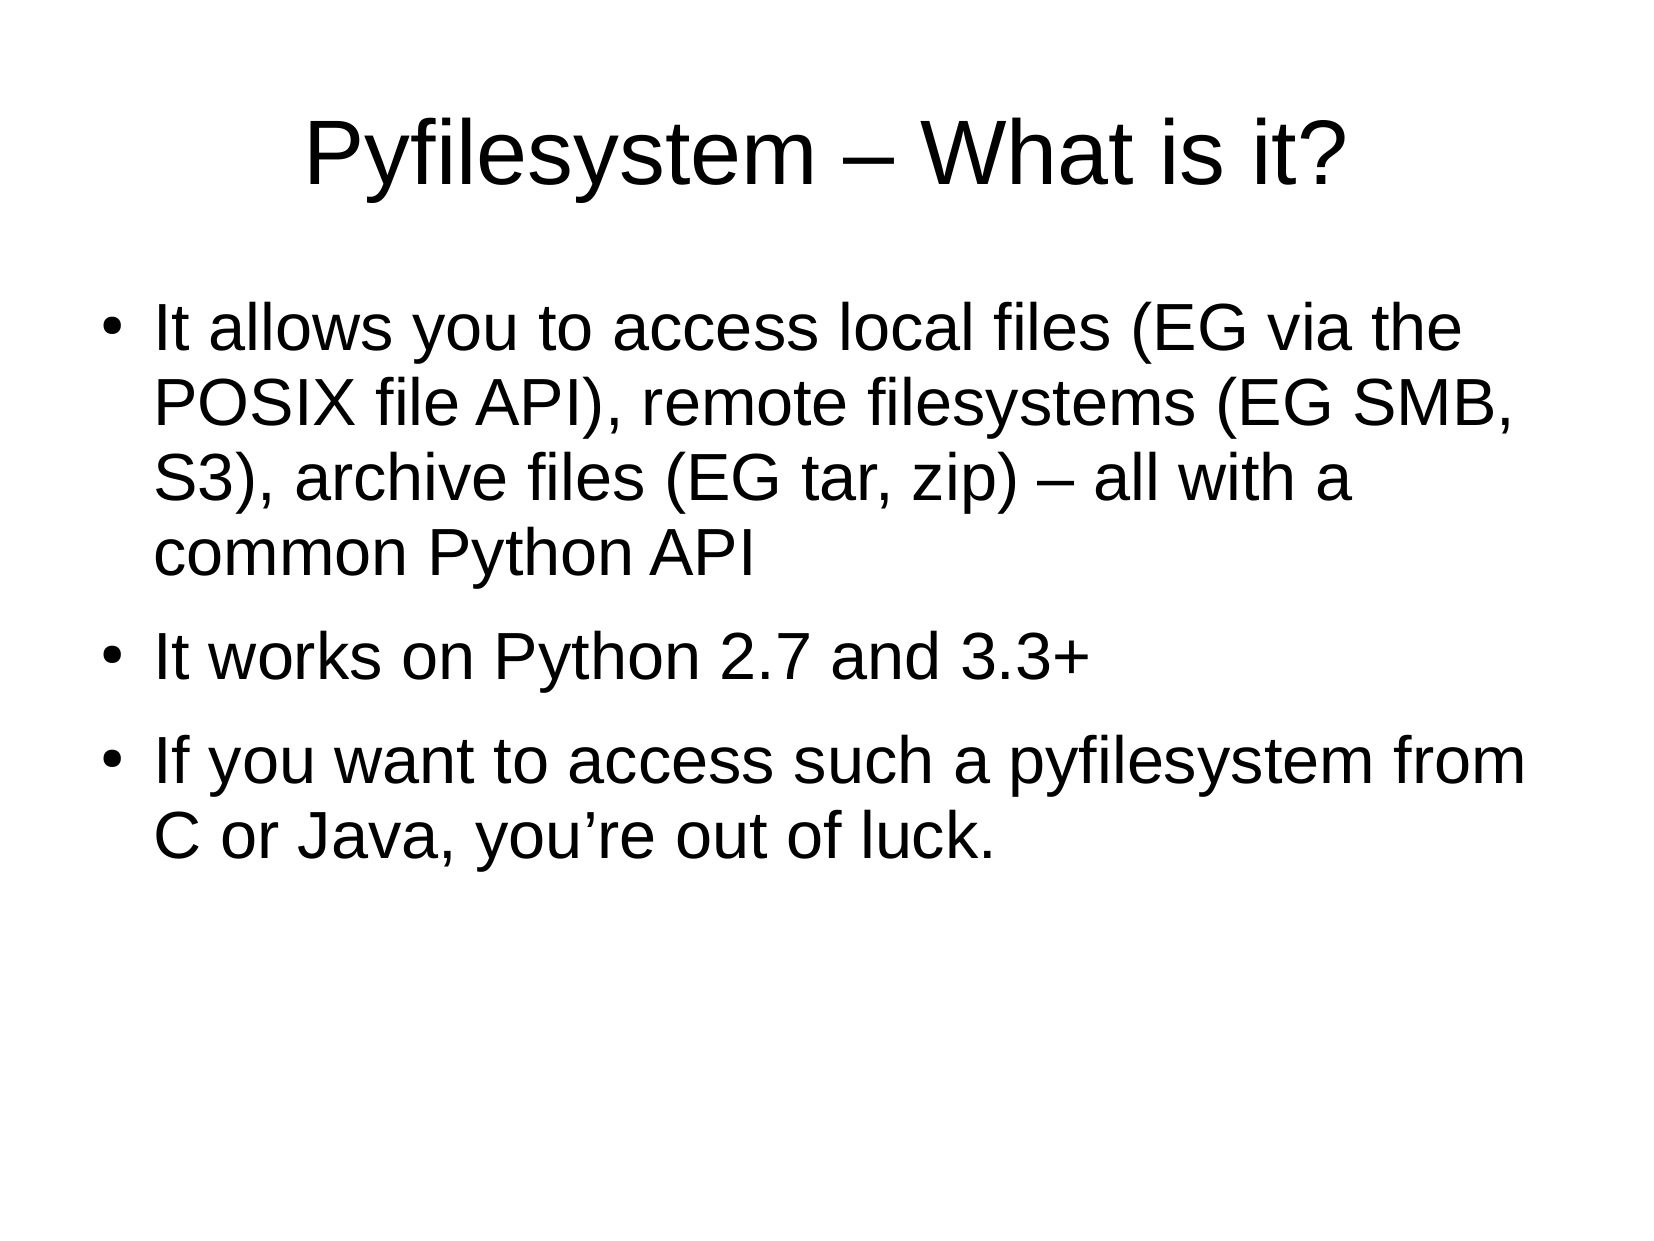

# Pyfilesystem – What is it?
It allows you to access local files (EG via the POSIX file API), remote filesystems (EG SMB, S3), archive files (EG tar, zip) – all with a common Python API
It works on Python 2.7 and 3.3+
If you want to access such a pyfilesystem from C or Java, you’re out of luck.